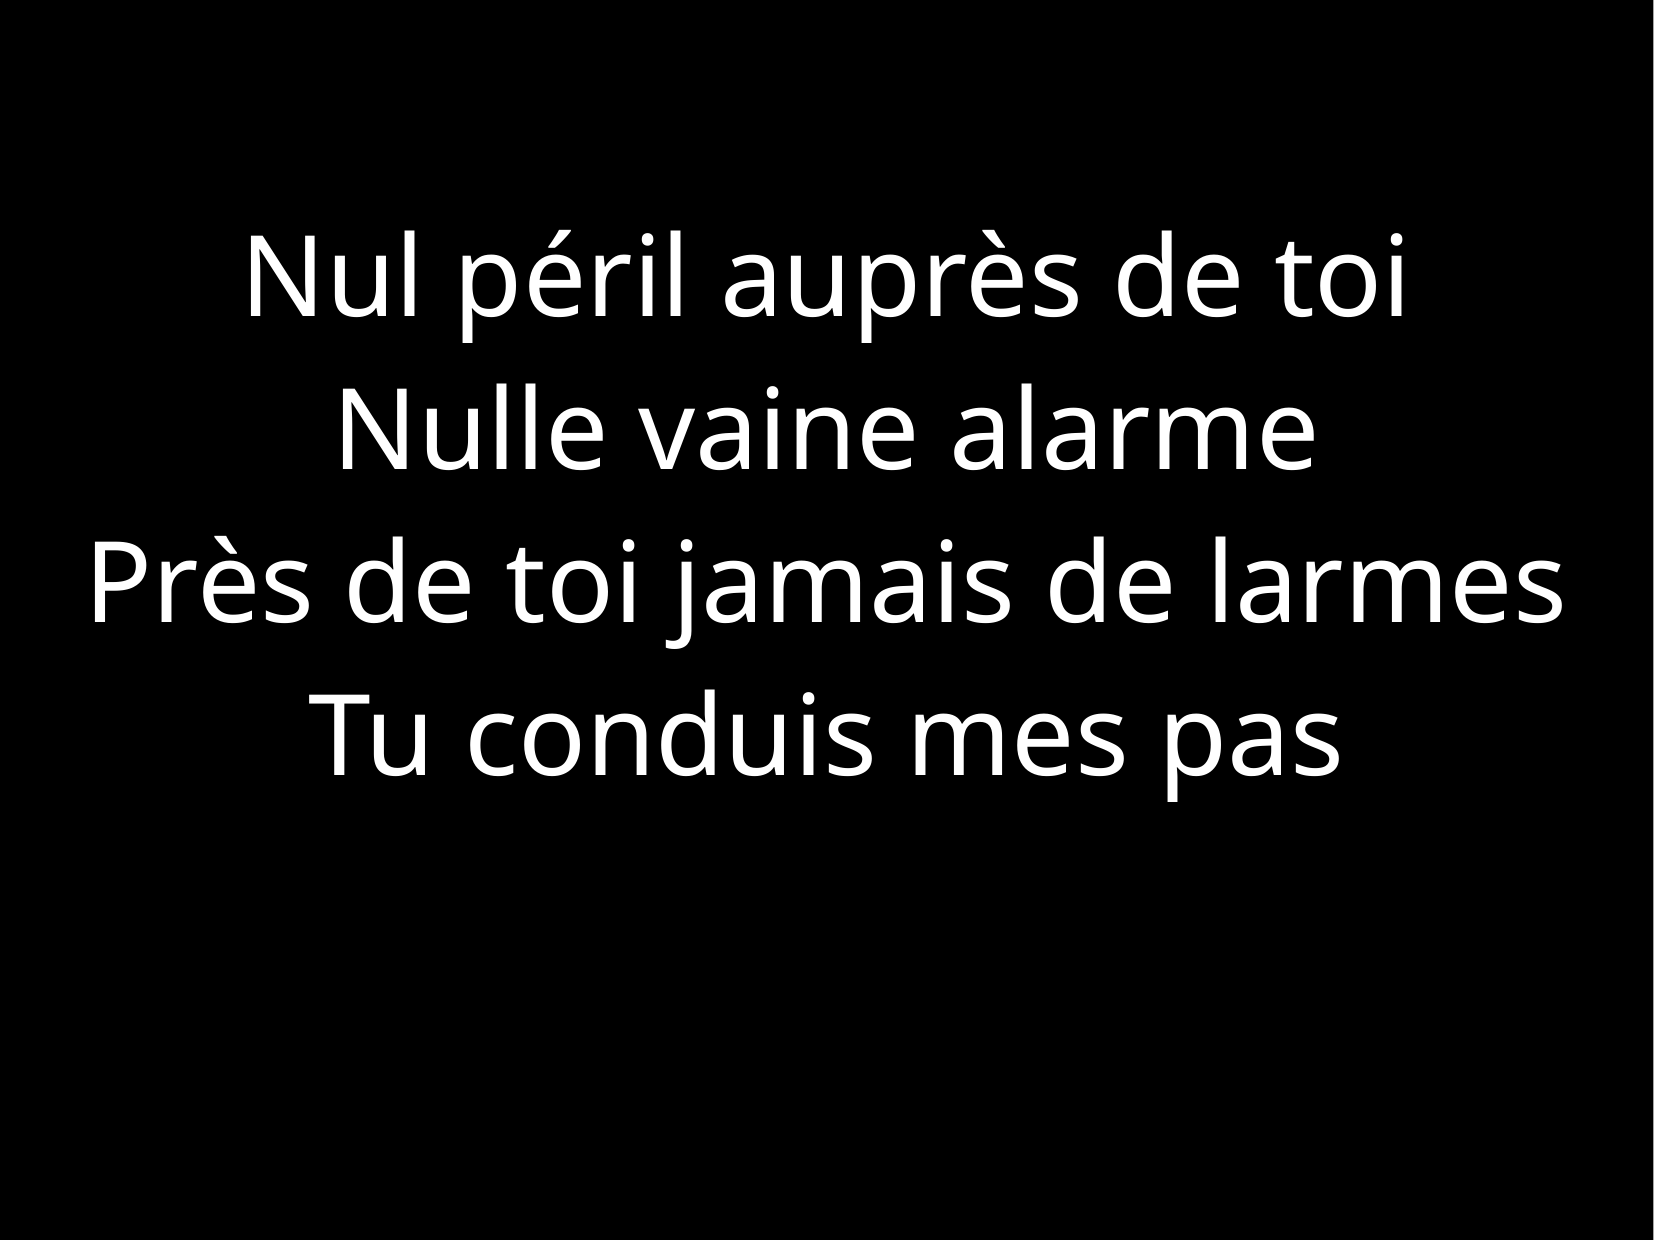

# Nul péril auprès de toi
Nulle vaine alarme
Près de toi jamais de larmes
Tu conduis mes pas